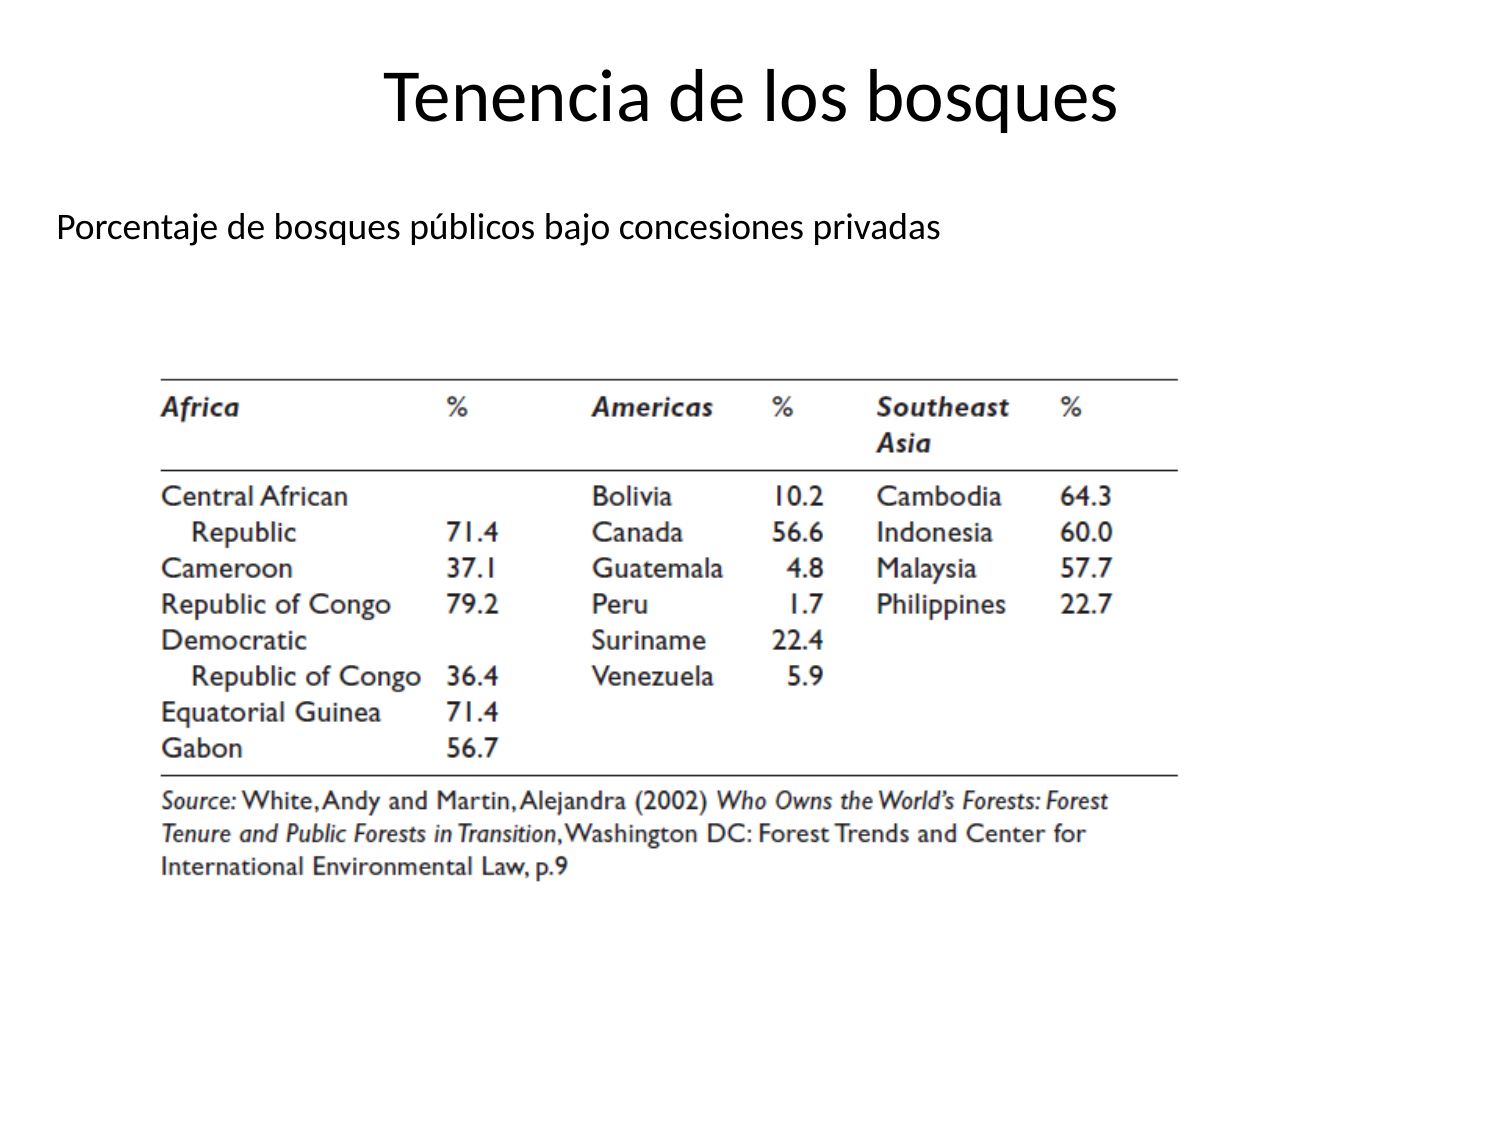

# Tenencia de los bosques
Porcentaje de bosques públicos bajo concesiones privadas